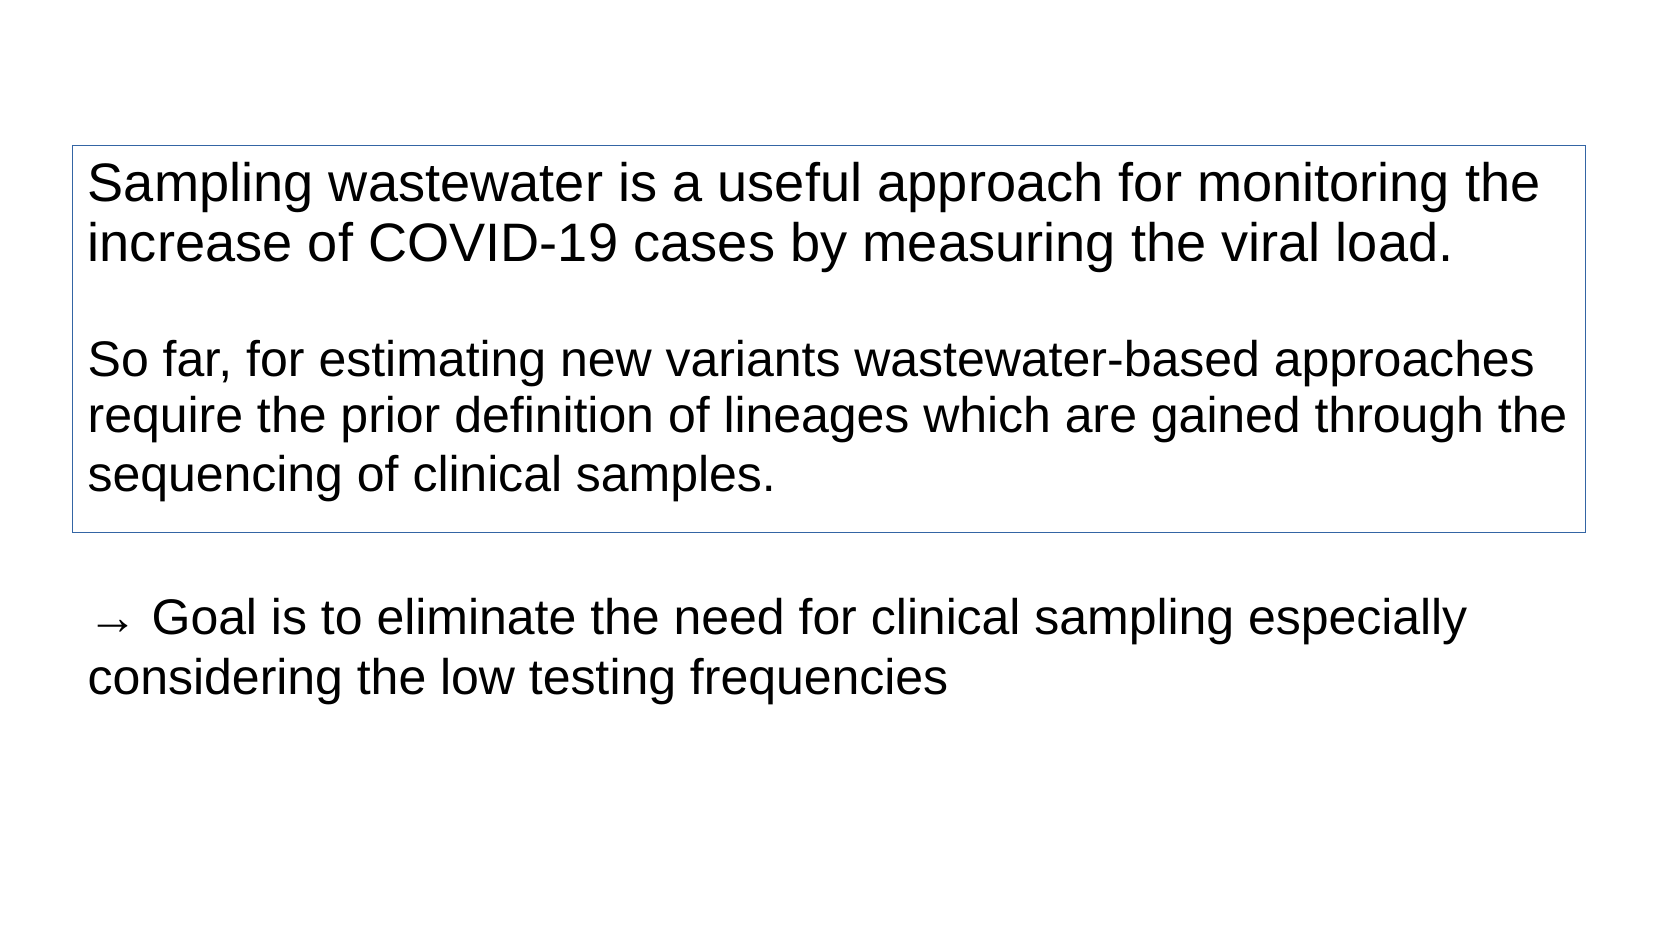

Sampling wastewater is a useful approach for monitoring the increase of COVID-19 cases by measuring the viral load.
So far, for estimating new variants wastewater-based approaches require the prior definition of lineages which are gained through the sequencing of clinical samples.
→ Goal is to eliminate the need for clinical sampling especially considering the low testing frequencies